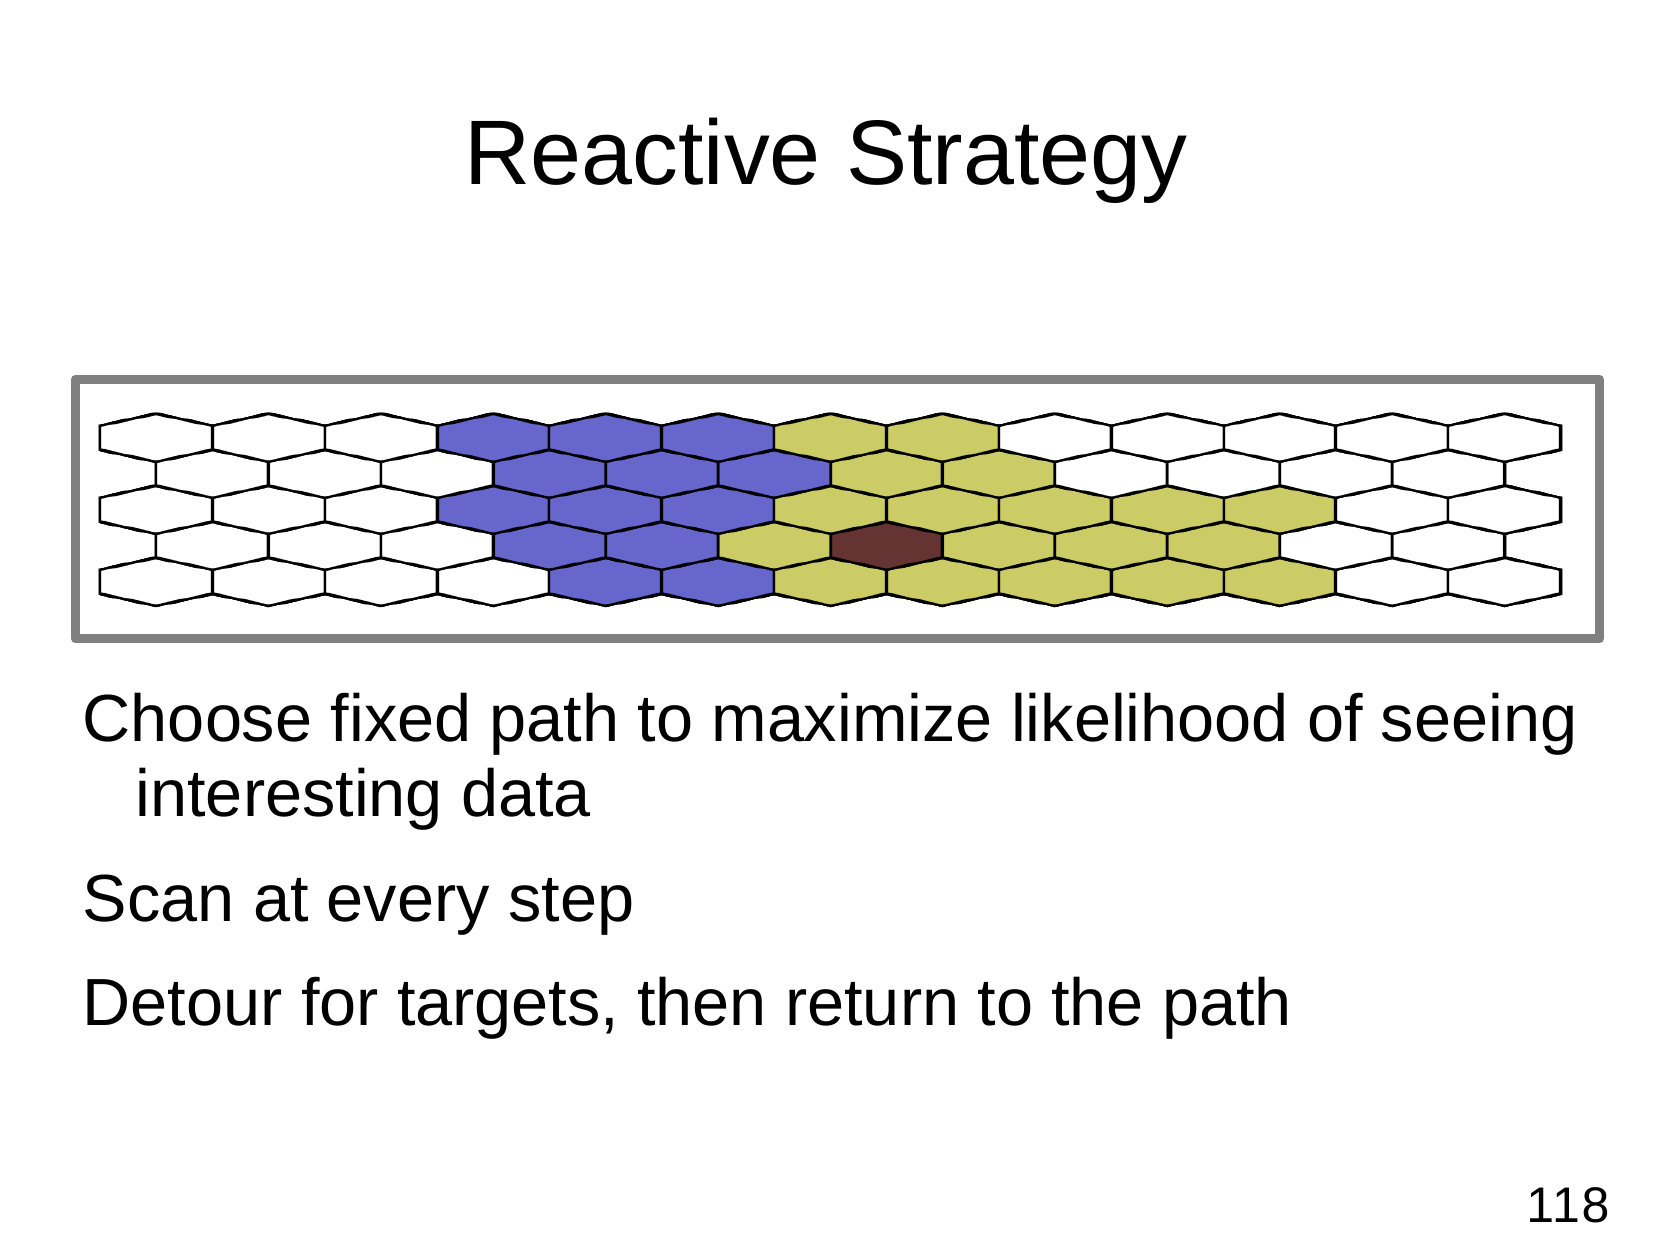

# Reactive Strategy
Choose fixed path to maximize likelihood of seeing interesting data
Scan at every step
Detour for targets, then return to the path